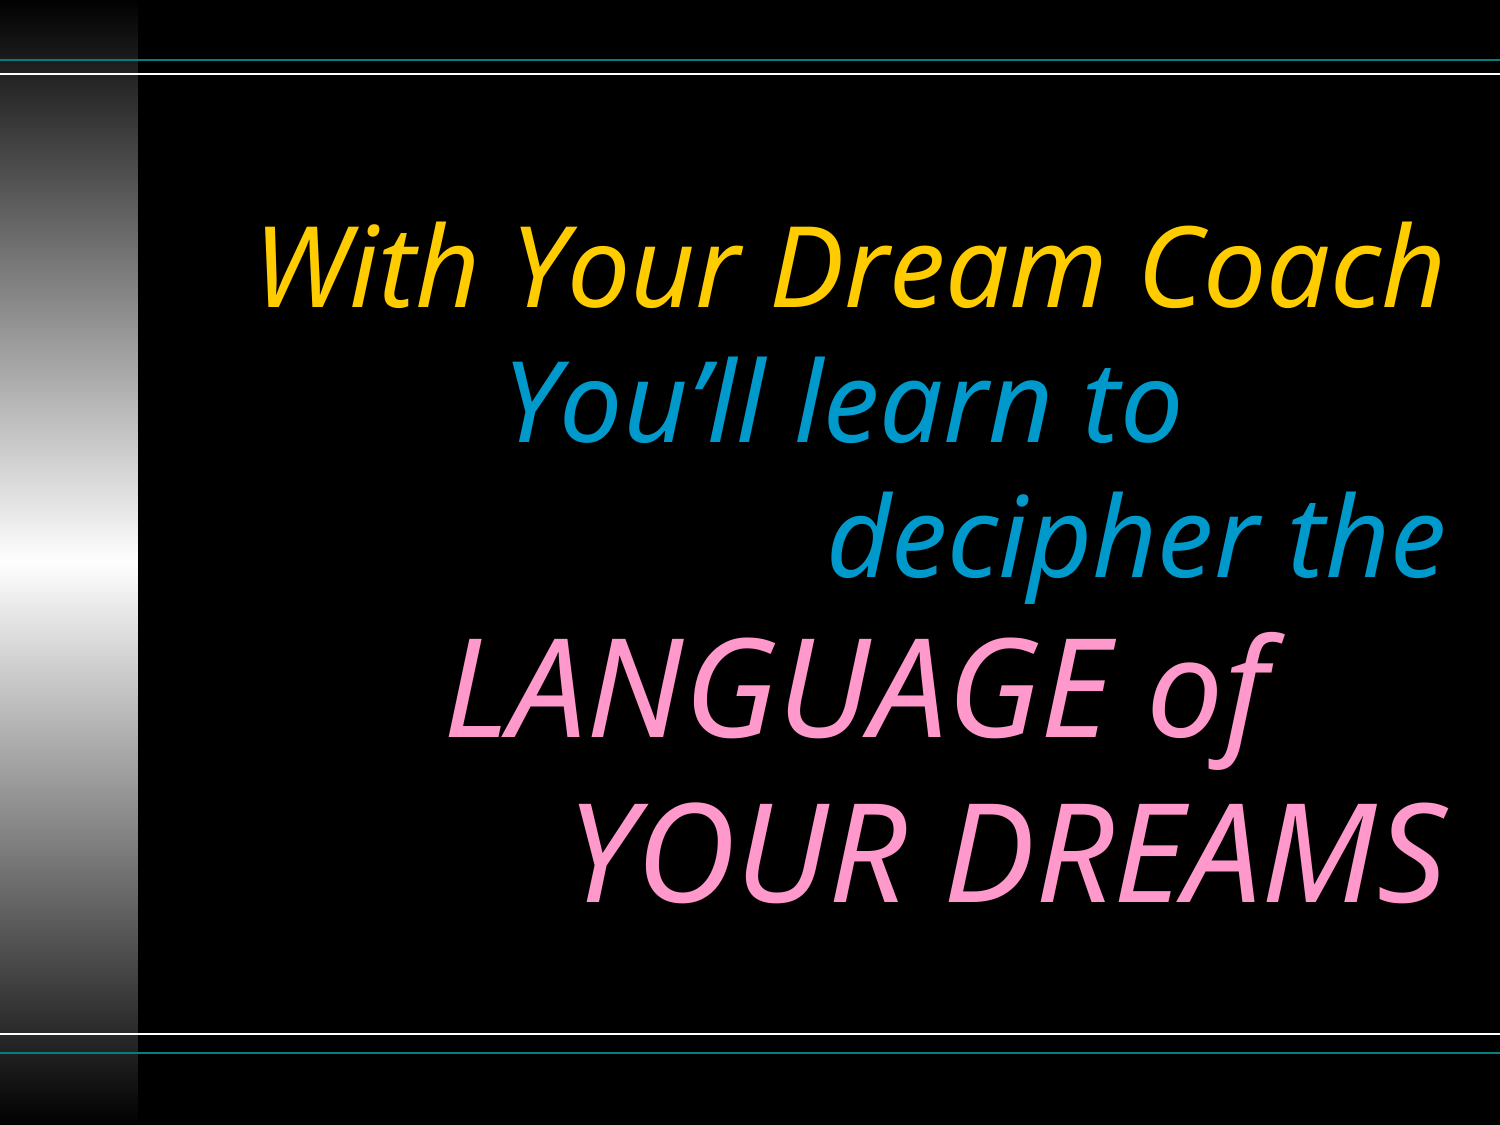

# With Your Dream Coach You’ll learn to decipher the LANGUAGE of YOUR DREAMS